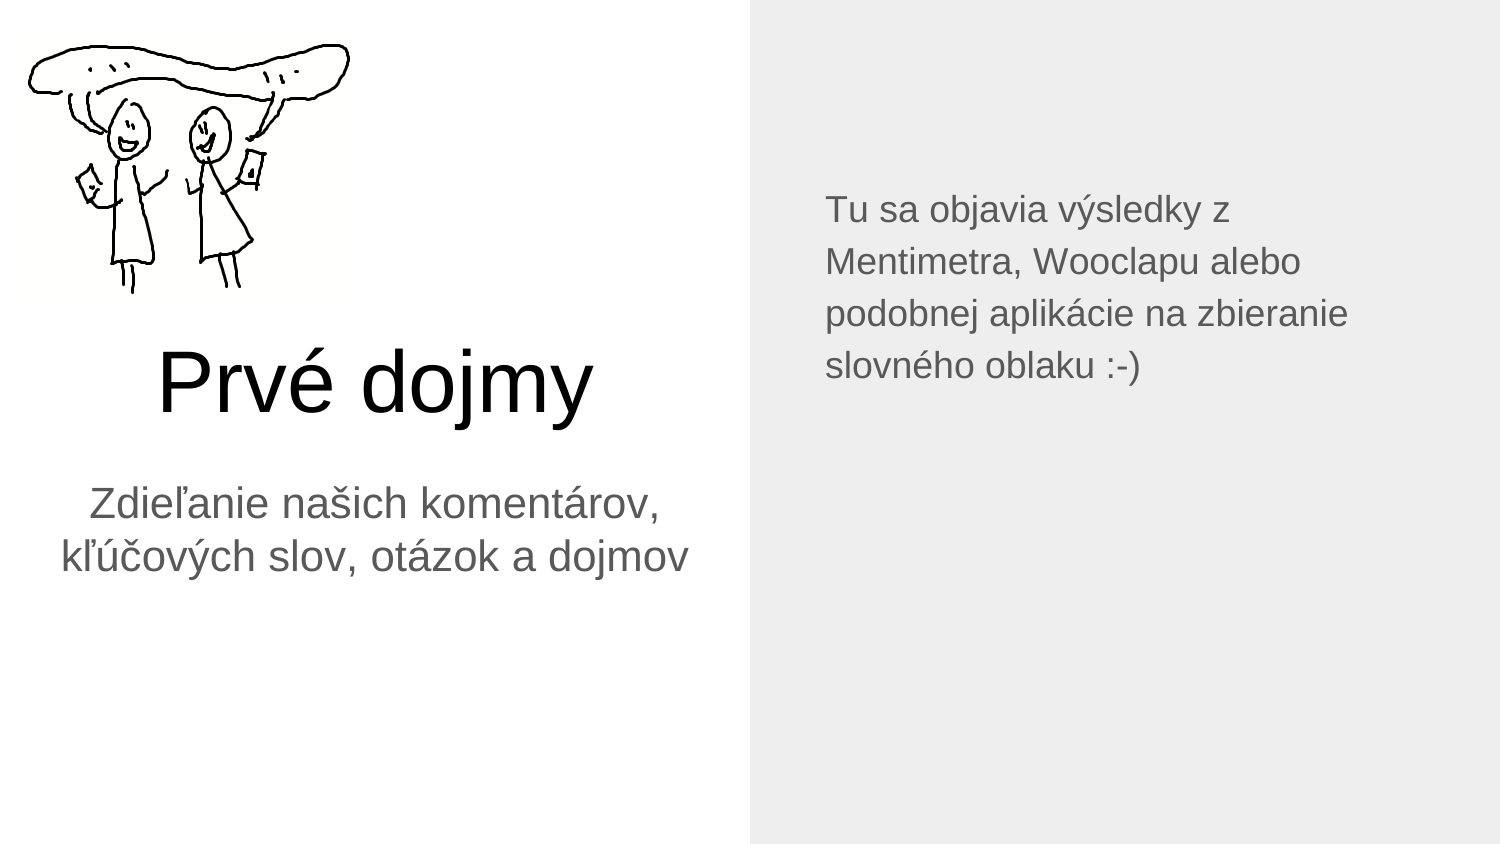

Tu sa objavia výsledky z Mentimetra, Wooclapu alebo podobnej aplikácie na zbieranie slovného oblaku :-)
# Prvé dojmy
Zdieľanie našich komentárov, kľúčových slov, otázok a dojmov